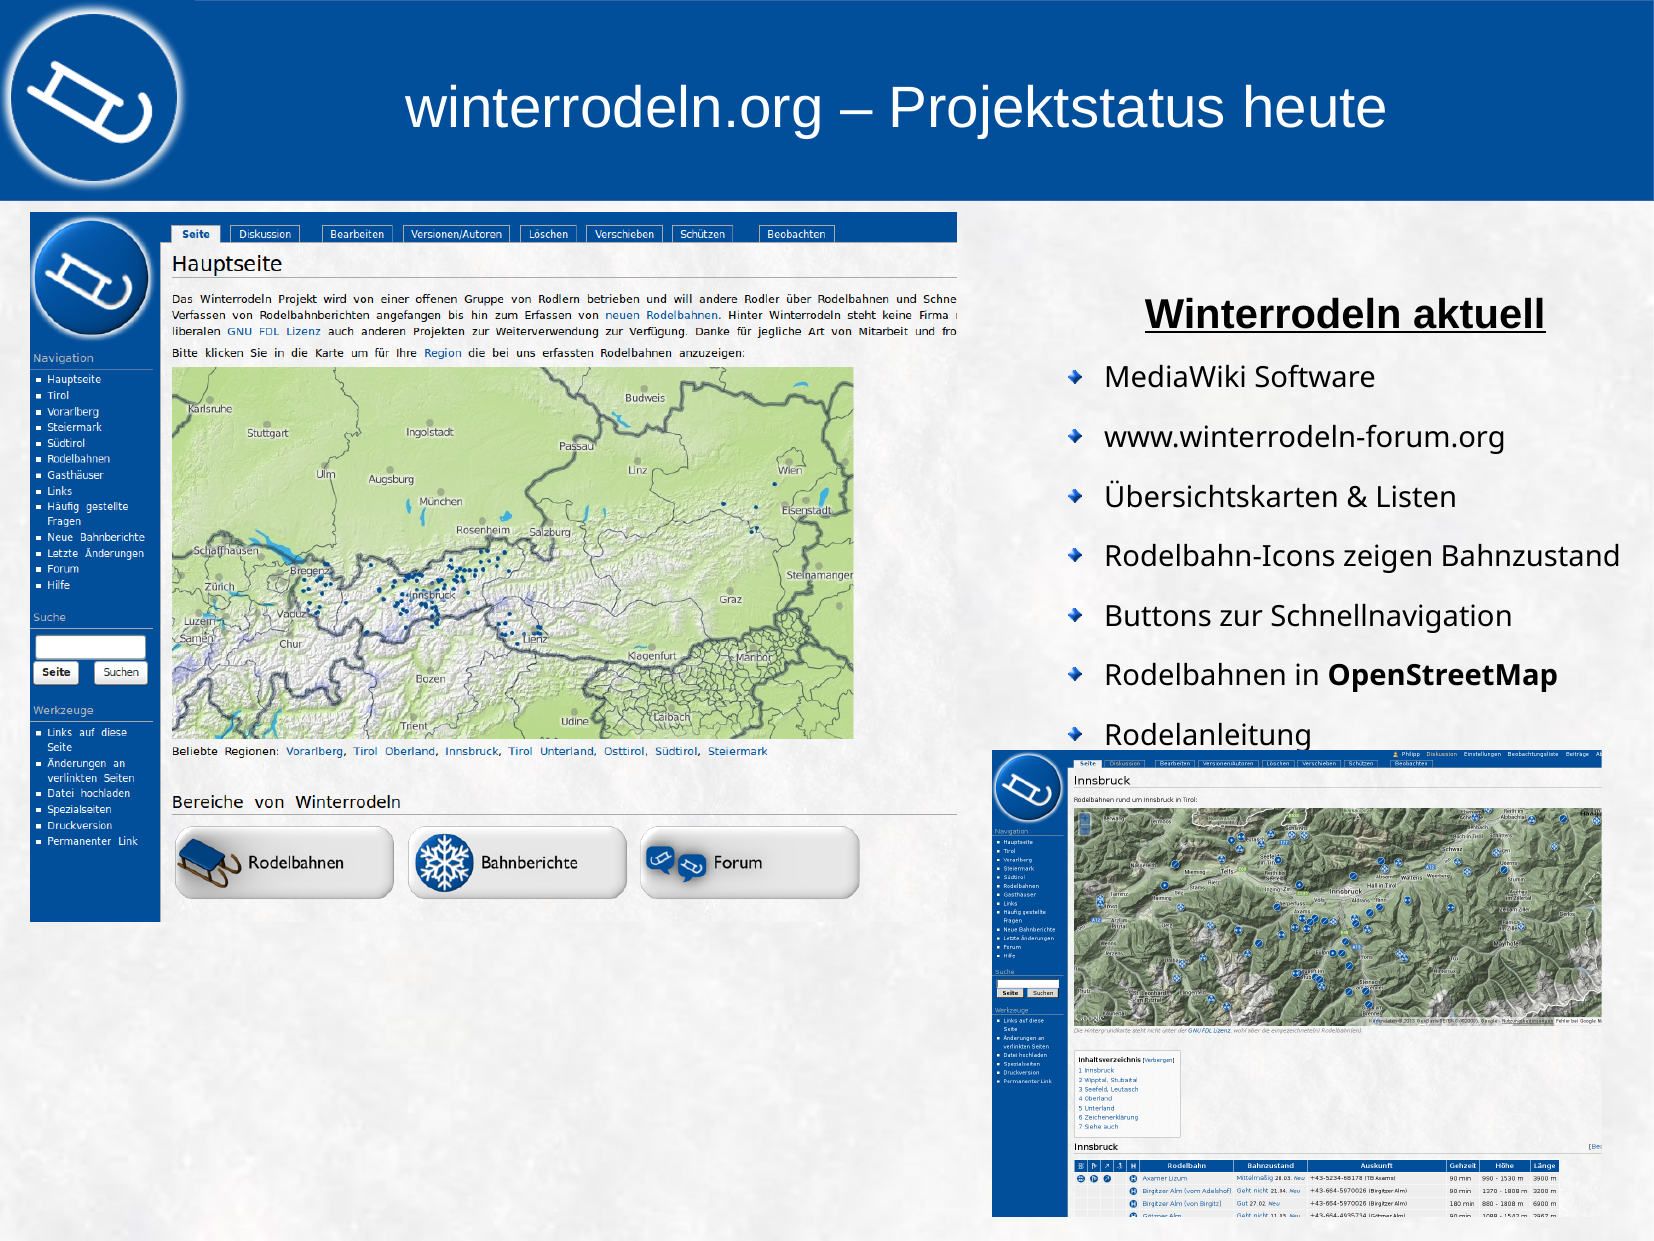

# winterrodeln.org – Projektstatus heute
Winterrodeln aktuell
MediaWiki Software
www.winterrodeln-forum.org
Übersichtskarten & Listen
Rodelbahn-Icons zeigen Bahnzustand
Buttons zur Schnellnavigation
Rodelbahnen in OpenStreetMap
Rodelanleitung
Impressionen - Seiten
http://www.winterrodeln.org